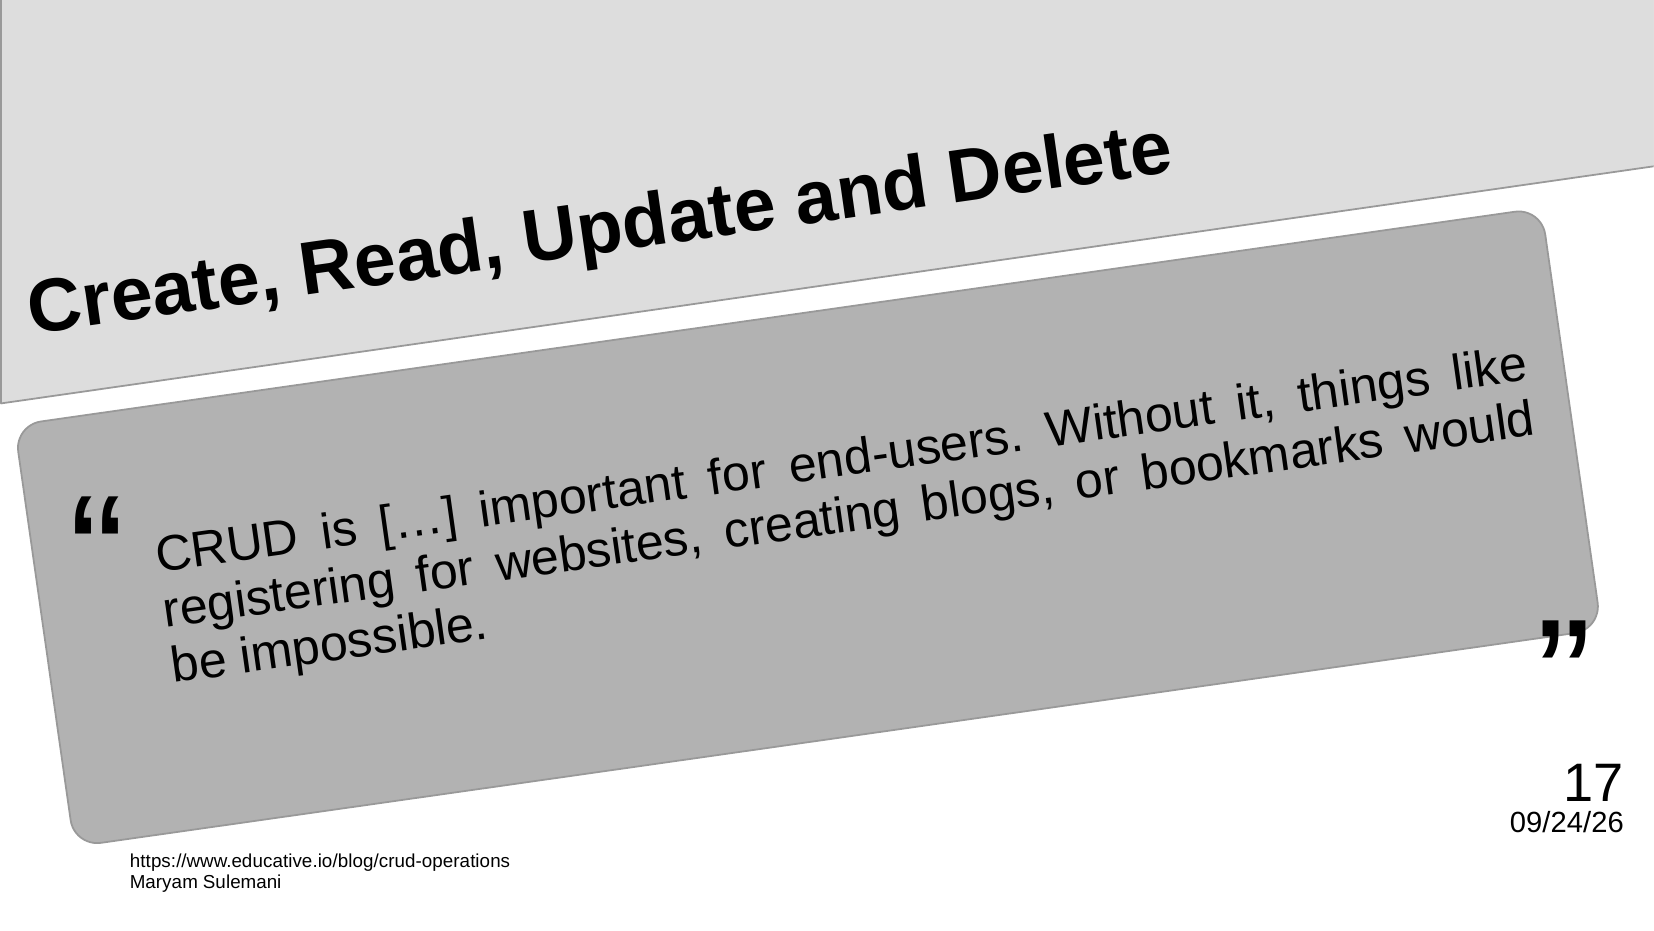

# Create, Read, Update and Delete
CRUD is […] important for end-users. Without it, things like registering for websites, creating blogs, or bookmarks would be impossible.
17
https://www.educative.io/blog/crud-operations
Maryam Sulemani